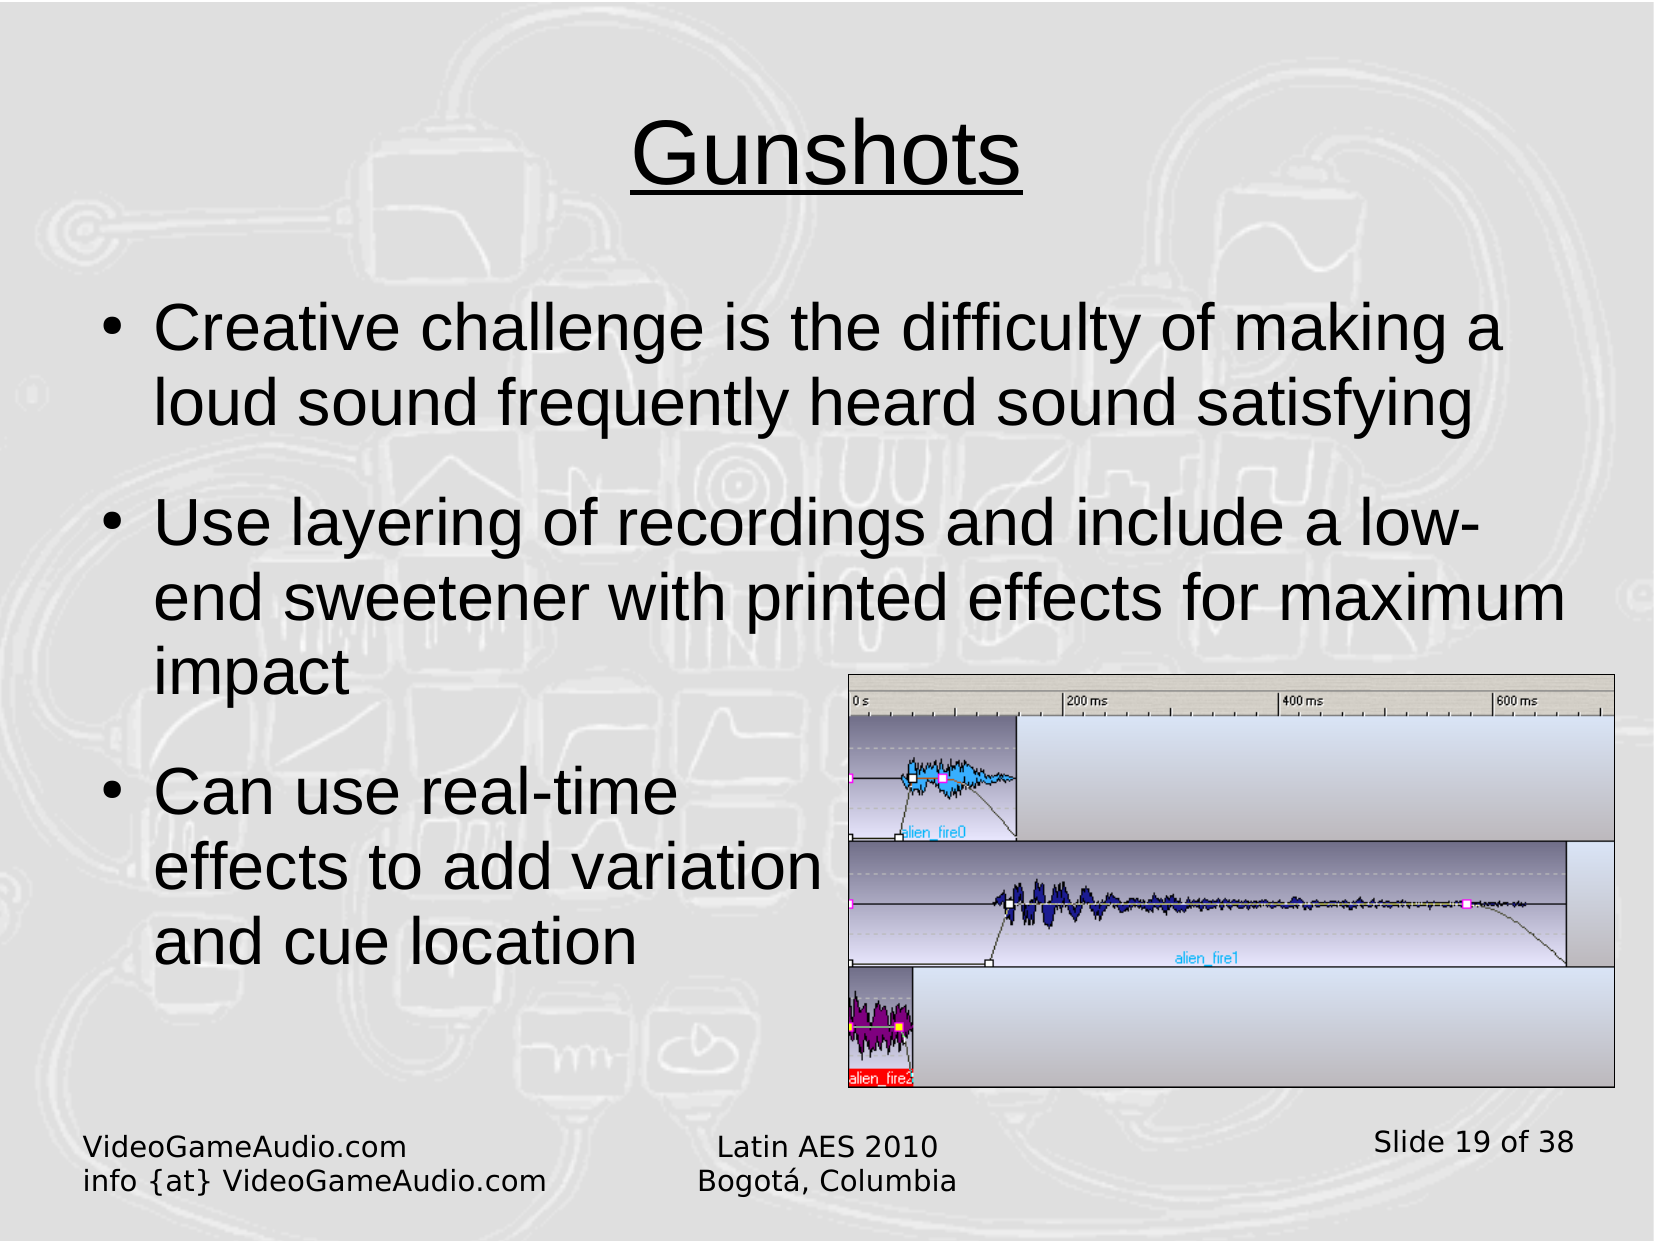

# Gunshots
Creative challenge is the difficulty of making a loud sound frequently heard sound satisfying
Use layering of recordings and include a low-end sweetener with printed effects for maximum impact
Can use real-time 											effects to add variation										and cue location
19